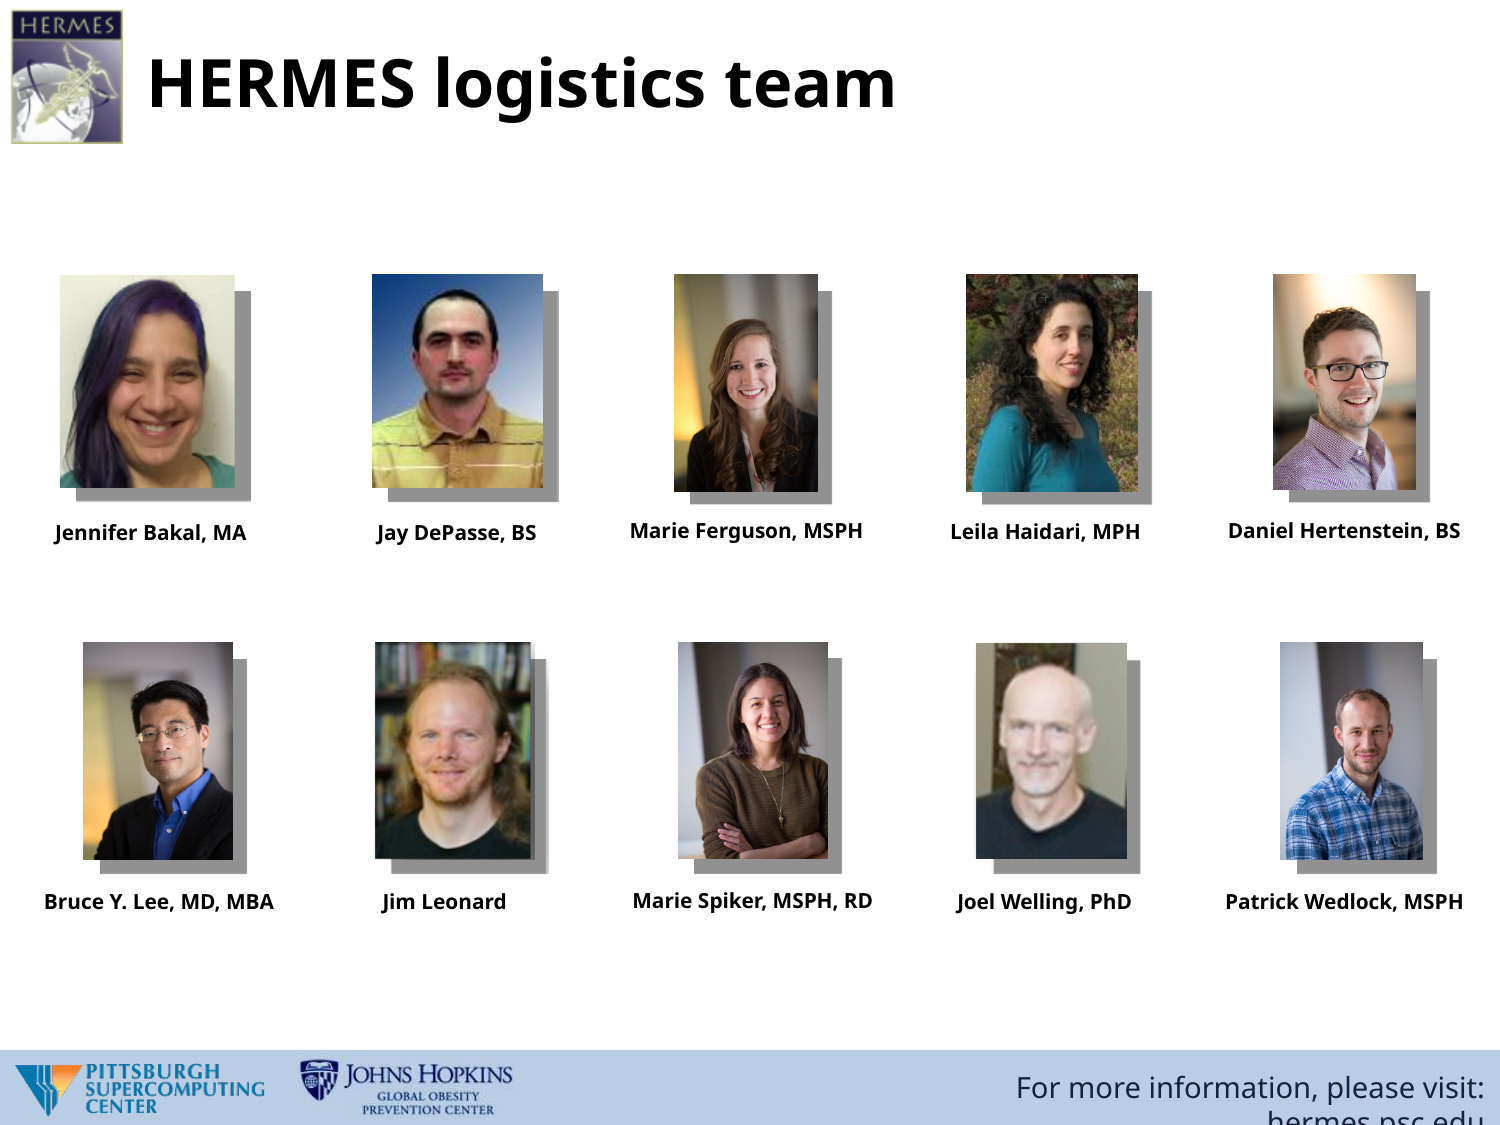

# HERMES logistics team
Marie Ferguson, MSPH
Daniel Hertenstein, BS
Leila Haidari, MPH
Jennifer Bakal, MA
Jay DePasse, BS
Marie Spiker, MSPH, RD
Bruce Y. Lee, MD, MBA
Jim Leonard
Joel Welling, PhD
Patrick Wedlock, MSPH